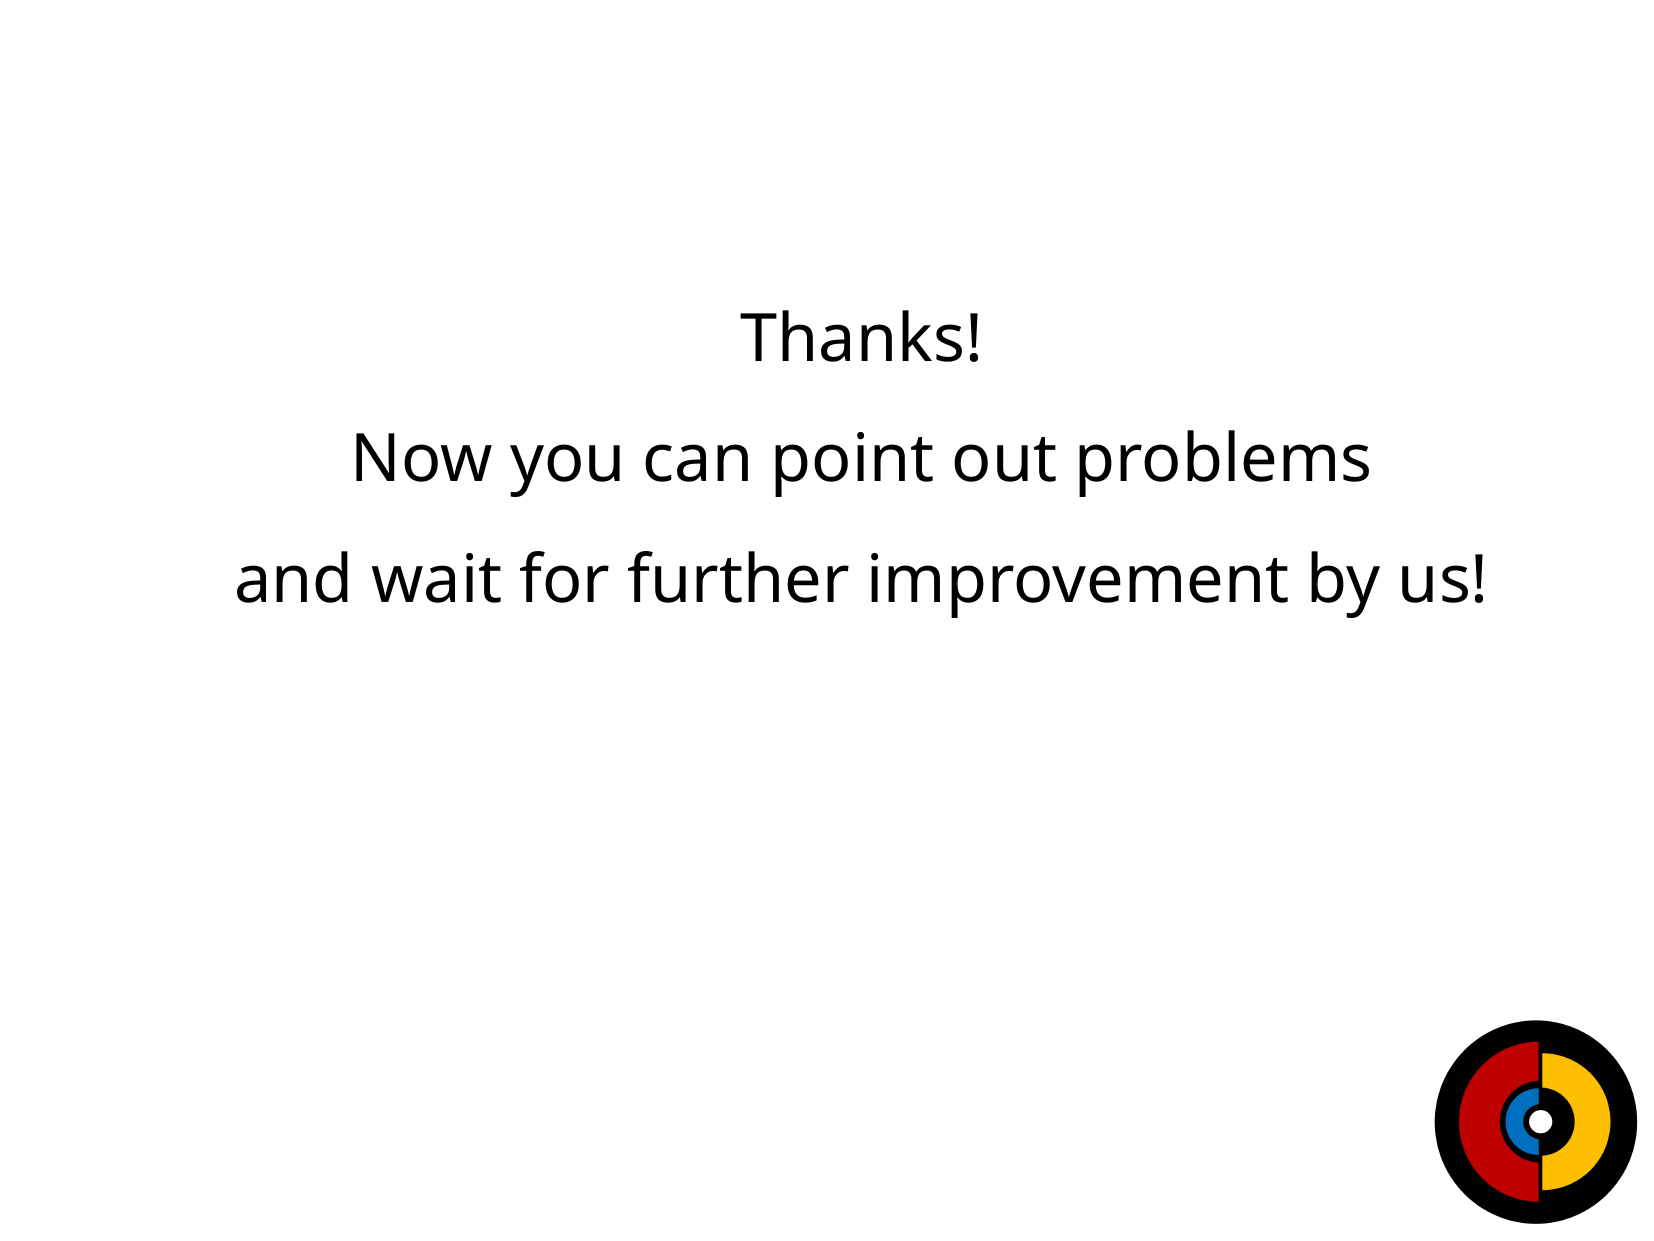

#
Thanks!
Now you can point out problems
and wait for further improvement by us!